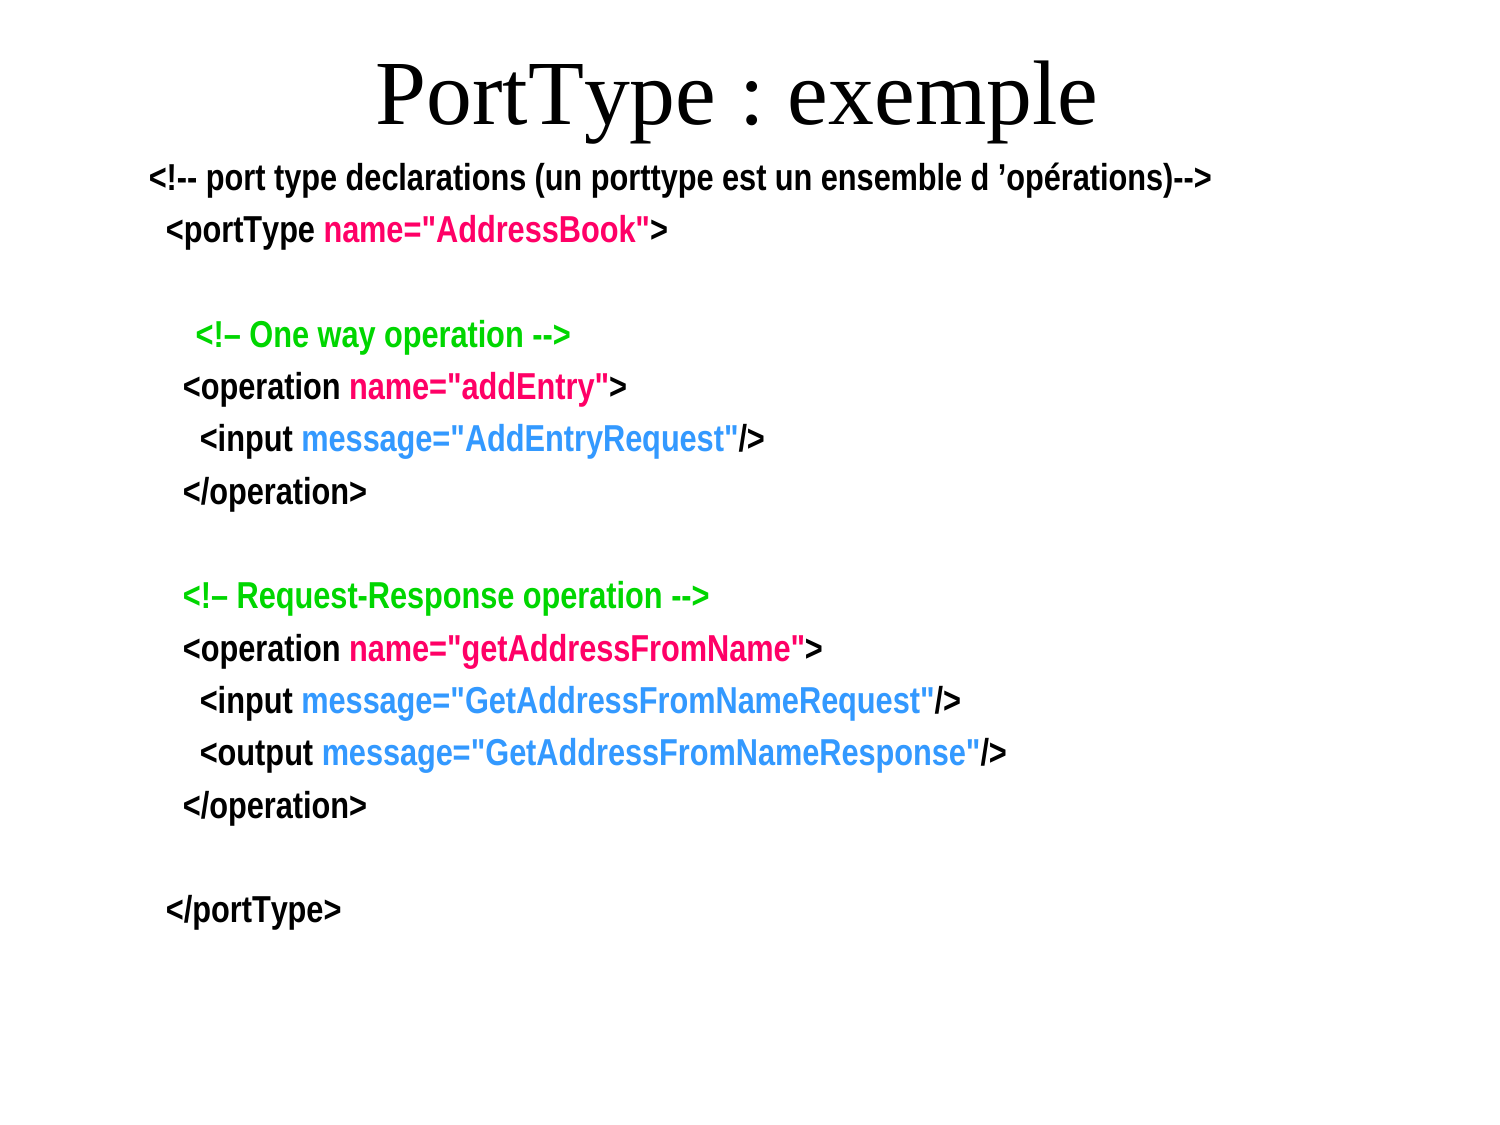

# PortType : exemple
<!-- port type declarations (un porttype est un ensemble d ’opérations)-->
 <portType name="AddressBook">
	<!– One way operation -->
 <operation name="addEntry">
 <input message="AddEntryRequest"/>
 </operation>
 <!– Request-Response operation -->
 <operation name="getAddressFromName">
 <input message="GetAddressFromNameRequest"/>
 <output message="GetAddressFromNameResponse"/>
 </operation>
 </portType>